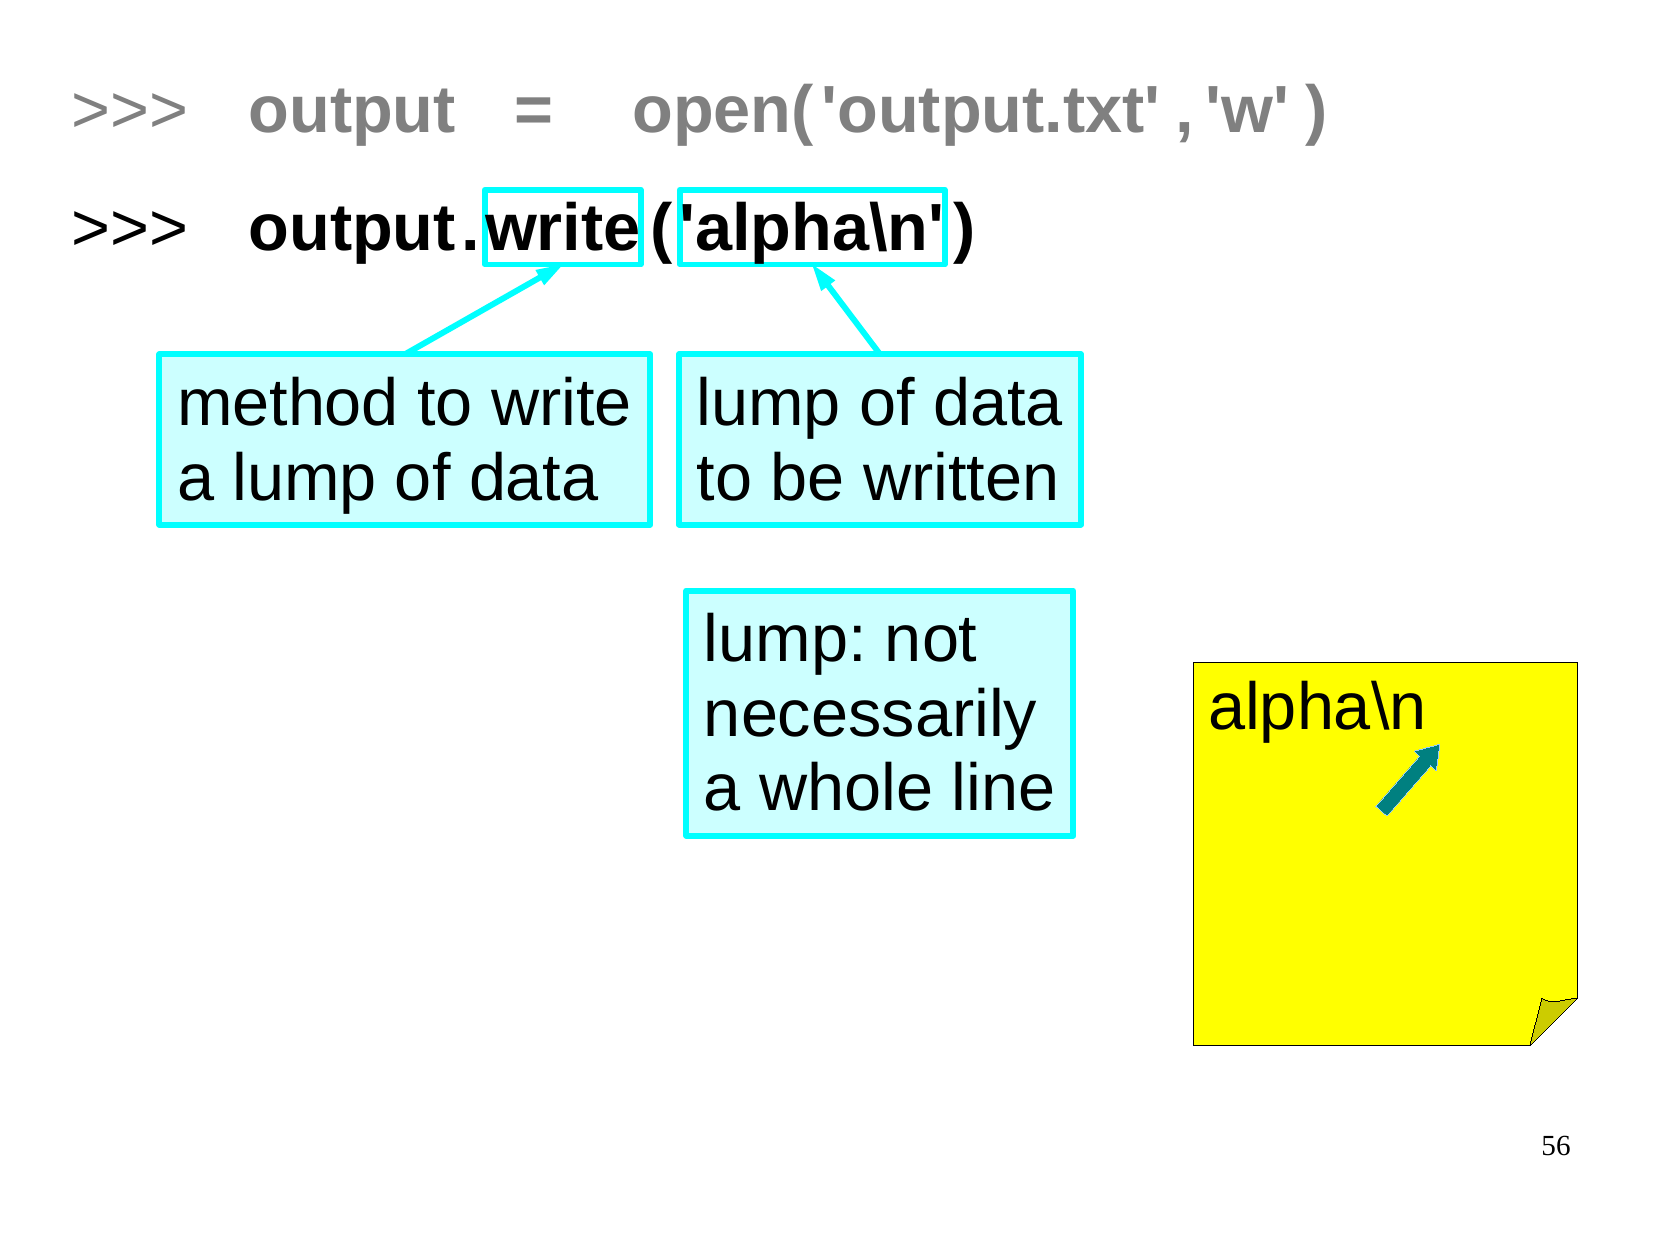

>>>
output
=
open(
'output.txt'
,
'w'
)
>>>
output
.
write
(
'alpha\n'
)
method to write
a lump of data
lump of data
to be written
lump: not
necessarily
a whole line
alpha\n
56